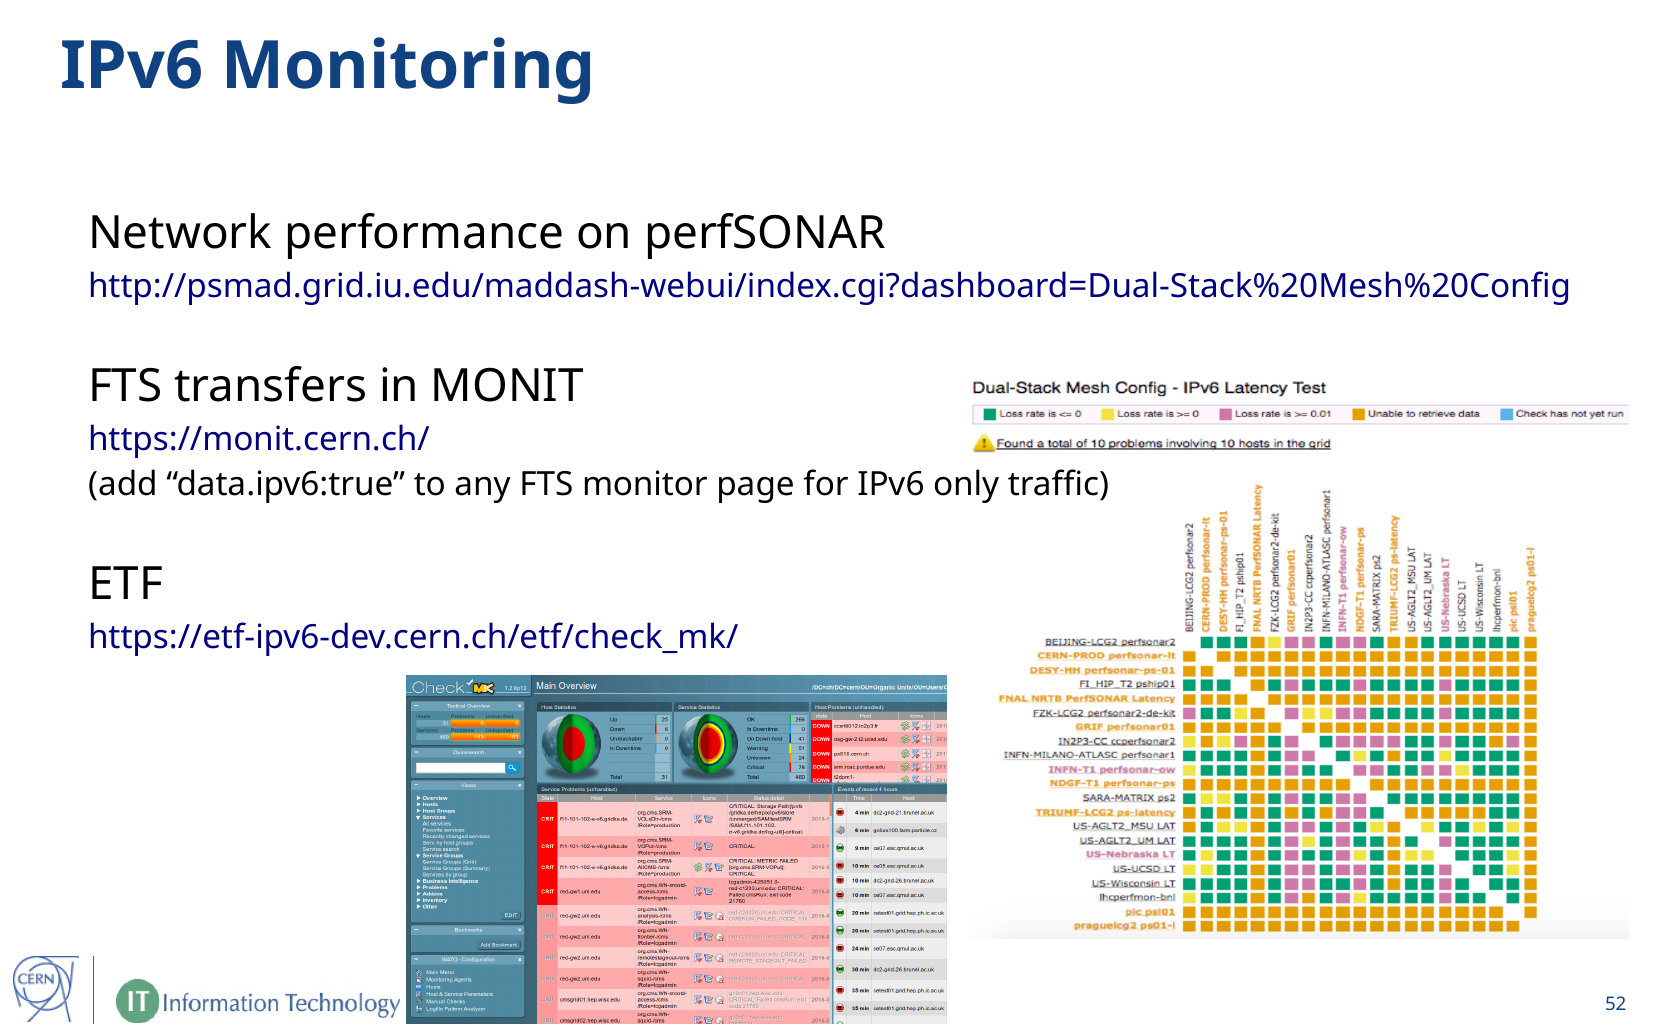

# IPv6 Monitoring
Network performance on perfSONAR
http://psmad.grid.iu.edu/maddash-webui/index.cgi?dashboard=Dual-Stack%20Mesh%20Config
FTS transfers in MONIT
https://monit.cern.ch/
(add “data.ipv6:true” to any FTS monitor page for IPv6 only traffic)
ETF
https://etf-ipv6-dev.cern.ch/etf/check_mk/